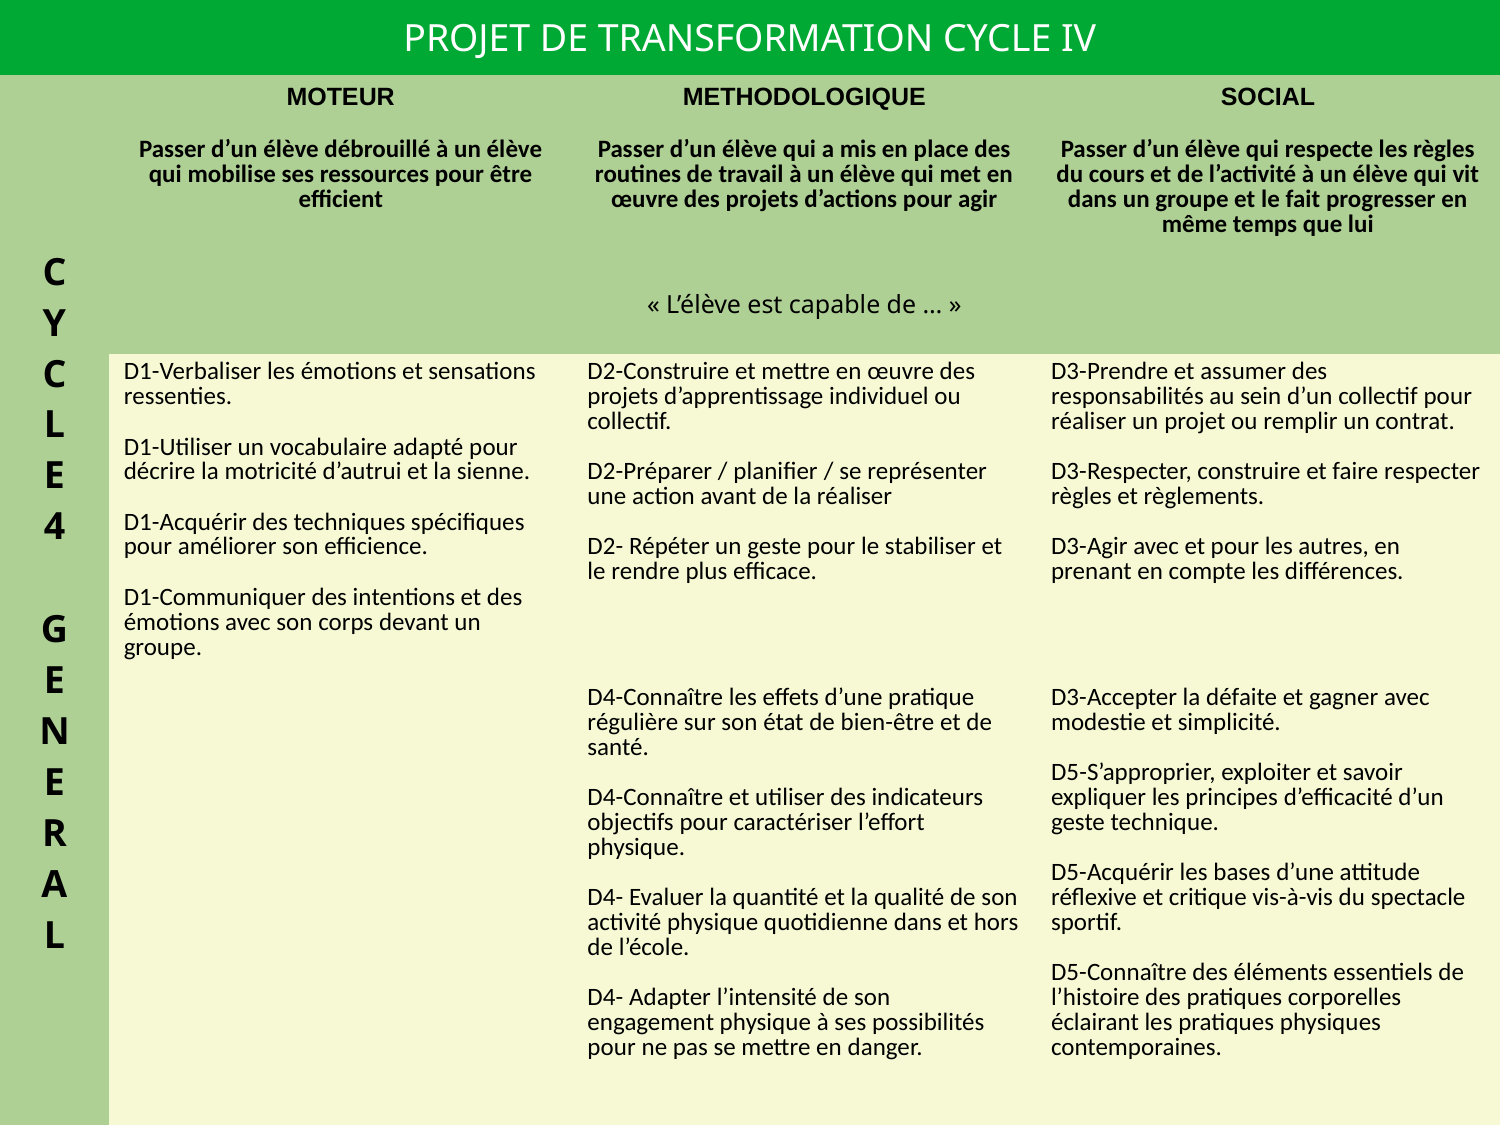

| PROJET DE TRANSFORMATION CYCLE IV | | | |
| --- | --- | --- | --- |
| C Y C L E 4 G E N E R A L | MOTEUR Passer d’un élève débrouillé à un élève qui mobilise ses ressources pour être efficient | METHODOLOGIQUE Passer d’un élève qui a mis en place des routines de travail à un élève qui met en œuvre des projets d’actions pour agir | SOCIAL Passer d’un élève qui respecte les règles du cours et de l’activité à un élève qui vit dans un groupe et le fait progresser en même temps que lui |
| | « L’élève est capable de … » | | |
| | D1-Verbaliser les émotions et sensations ressenties. D1-Utiliser un vocabulaire adapté pour décrire la motricité d’autrui et la sienne. D1-Acquérir des techniques spécifiques pour améliorer son efficience. D1-Communiquer des intentions et des émotions avec son corps devant un groupe. | D2-Construire et mettre en œuvre des projets d’apprentissage individuel ou collectif. D2-Préparer / planifier / se représenter une action avant de la réaliser D2- Répéter un geste pour le stabiliser et le rendre plus efficace. D4-Connaître les effets d’une pratique régulière sur son état de bien-être et de santé. D4-Connaître et utiliser des indicateurs objectifs pour caractériser l’effort physique. D4- Evaluer la quantité et la qualité de son activité physique quotidienne dans et hors de l’école. D4- Adapter l’intensité de son engagement physique à ses possibilités pour ne pas se mettre en danger. | D3-Prendre et assumer des responsabilités au sein d’un collectif pour réaliser un projet ou remplir un contrat. D3-Respecter, construire et faire respecter règles et règlements. D3-Agir avec et pour les autres, en prenant en compte les différences. D3-Accepter la défaite et gagner avec modestie et simplicité. D5-S’approprier, exploiter et savoir expliquer les principes d’efficacité d’un geste technique. D5-Acquérir les bases d’une attitude réflexive et critique vis-à-vis du spectacle sportif. D5-Connaître des éléments essentiels de l’histoire des pratiques corporelles éclairant les pratiques physiques contemporaines. |